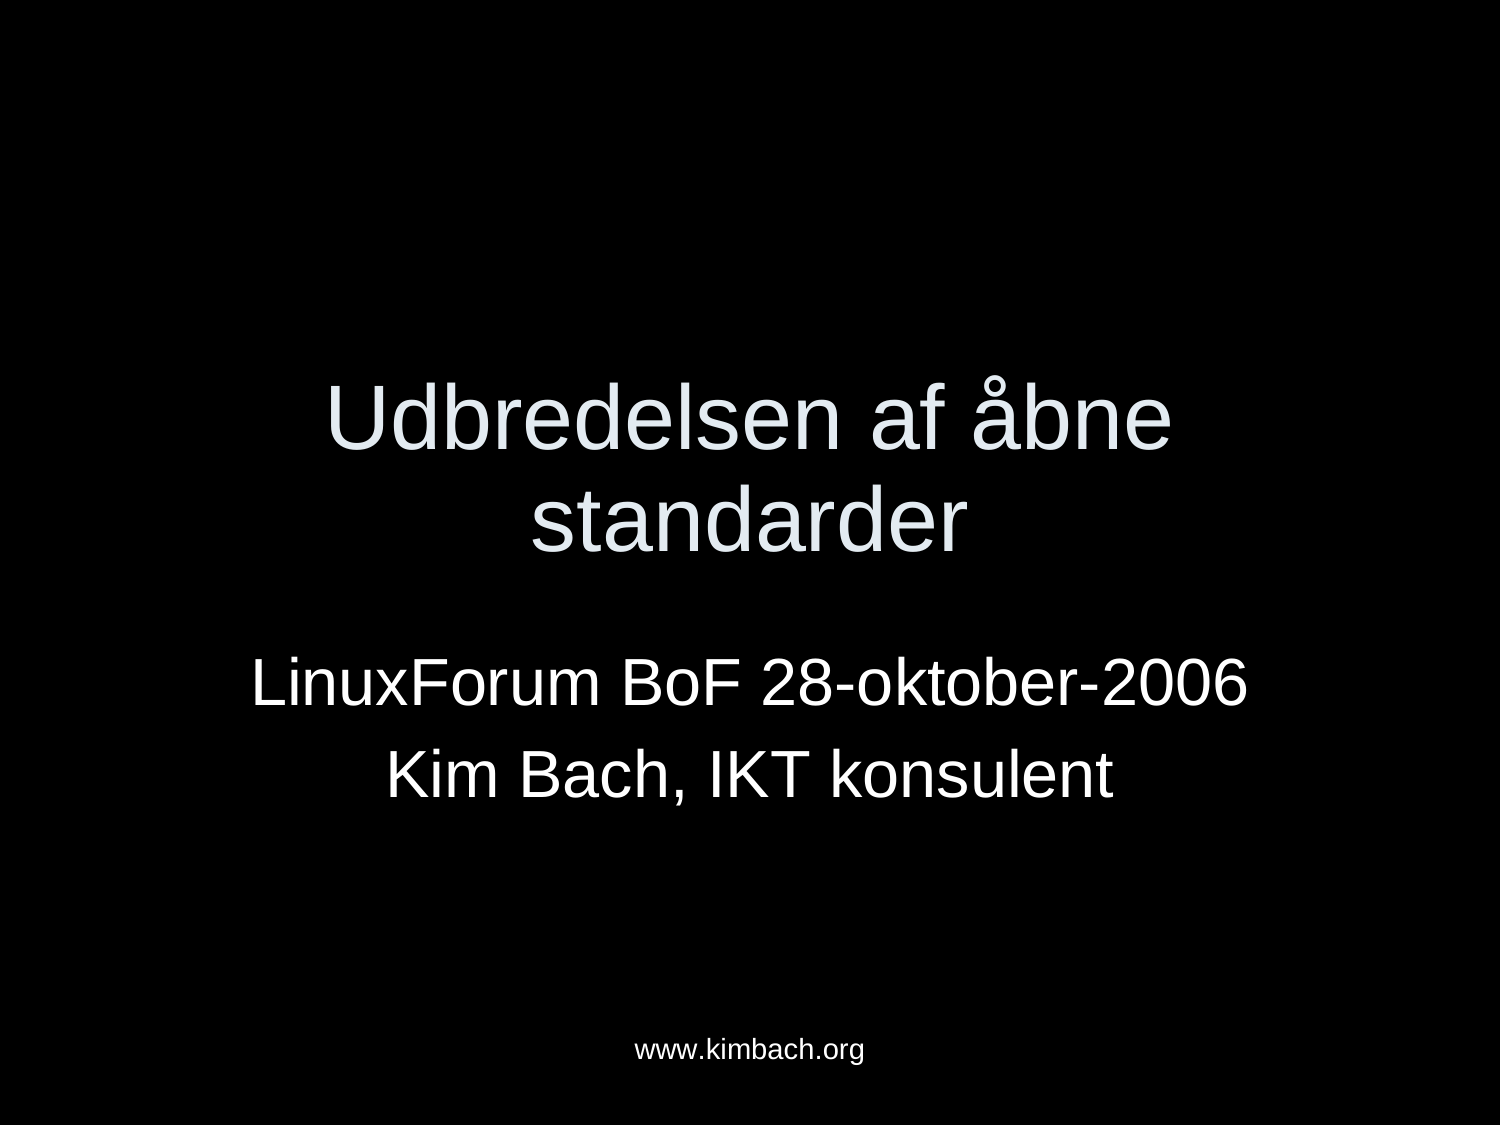

# Udbredelsen af åbne standarder
LinuxForum BoF 28-oktober-2006
Kim Bach, IKT konsulent
www.kimbach.org